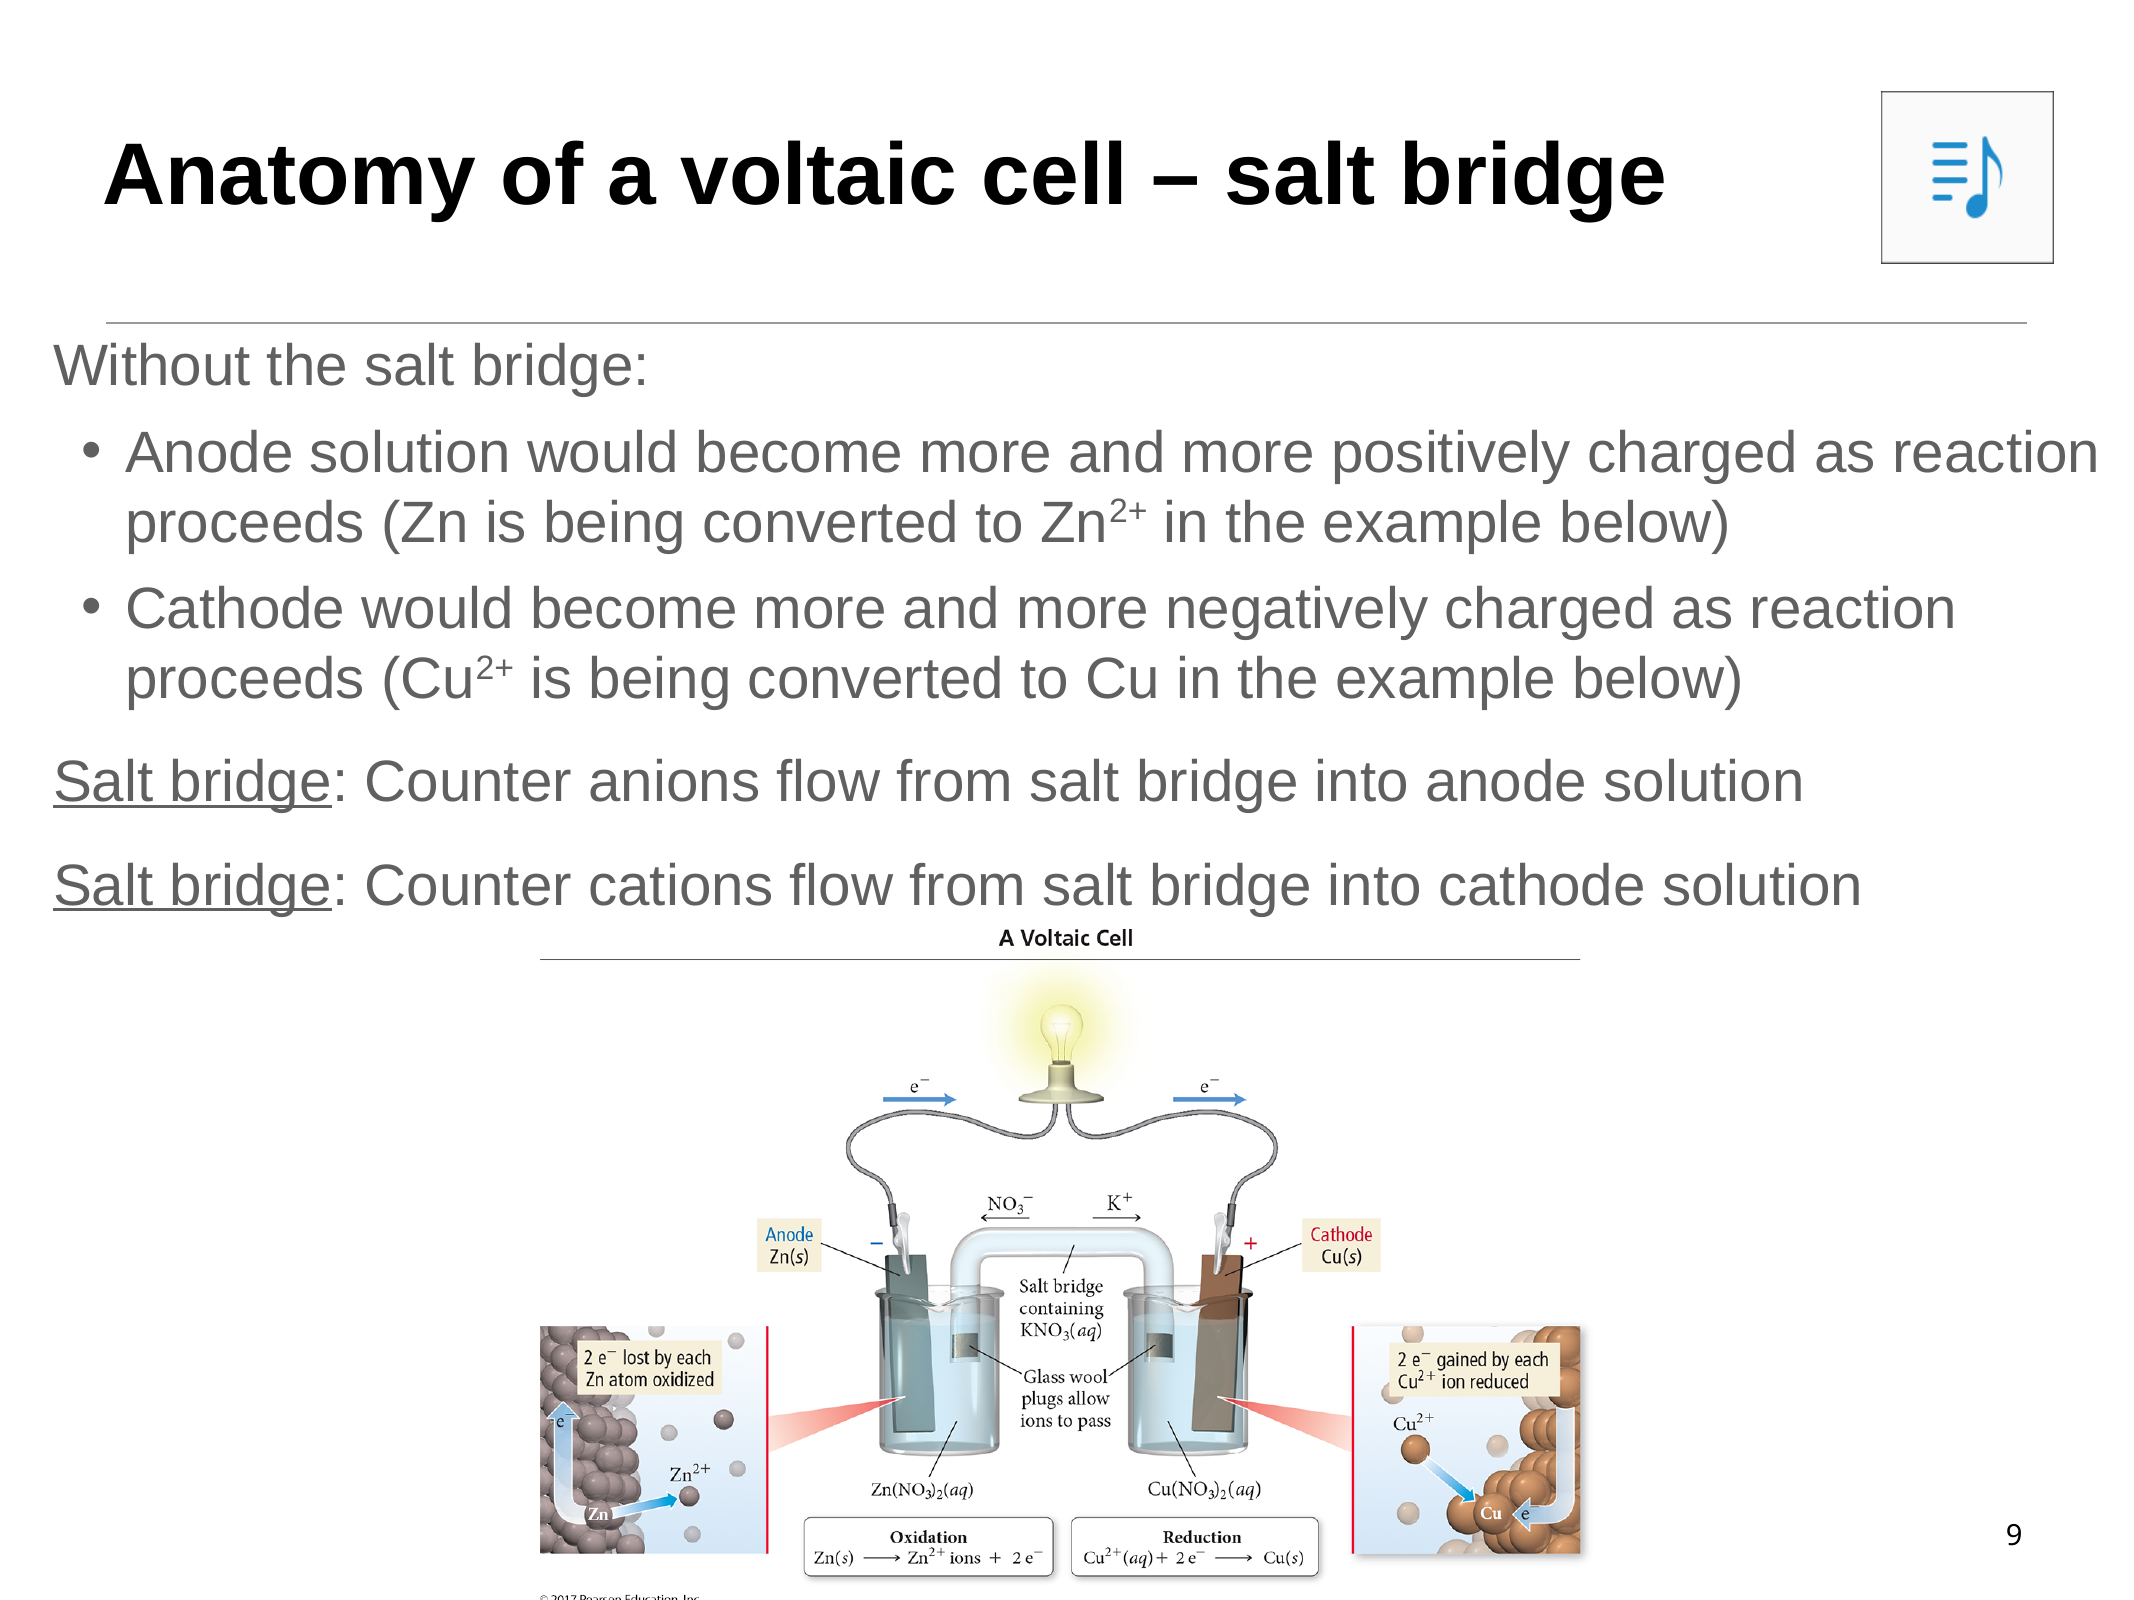

Anatomy of a voltaic cell – salt bridge
# Without the salt bridge:
Anode solution would become more and more positively charged as reaction proceeds (Zn is being converted to Zn2+ in the example below)
Cathode would become more and more negatively charged as reaction proceeds (Cu2+ is being converted to Cu in the example below)
Salt bridge: Counter anions flow from salt bridge into anode solution
Salt bridge: Counter cations flow from salt bridge into cathode solution
9